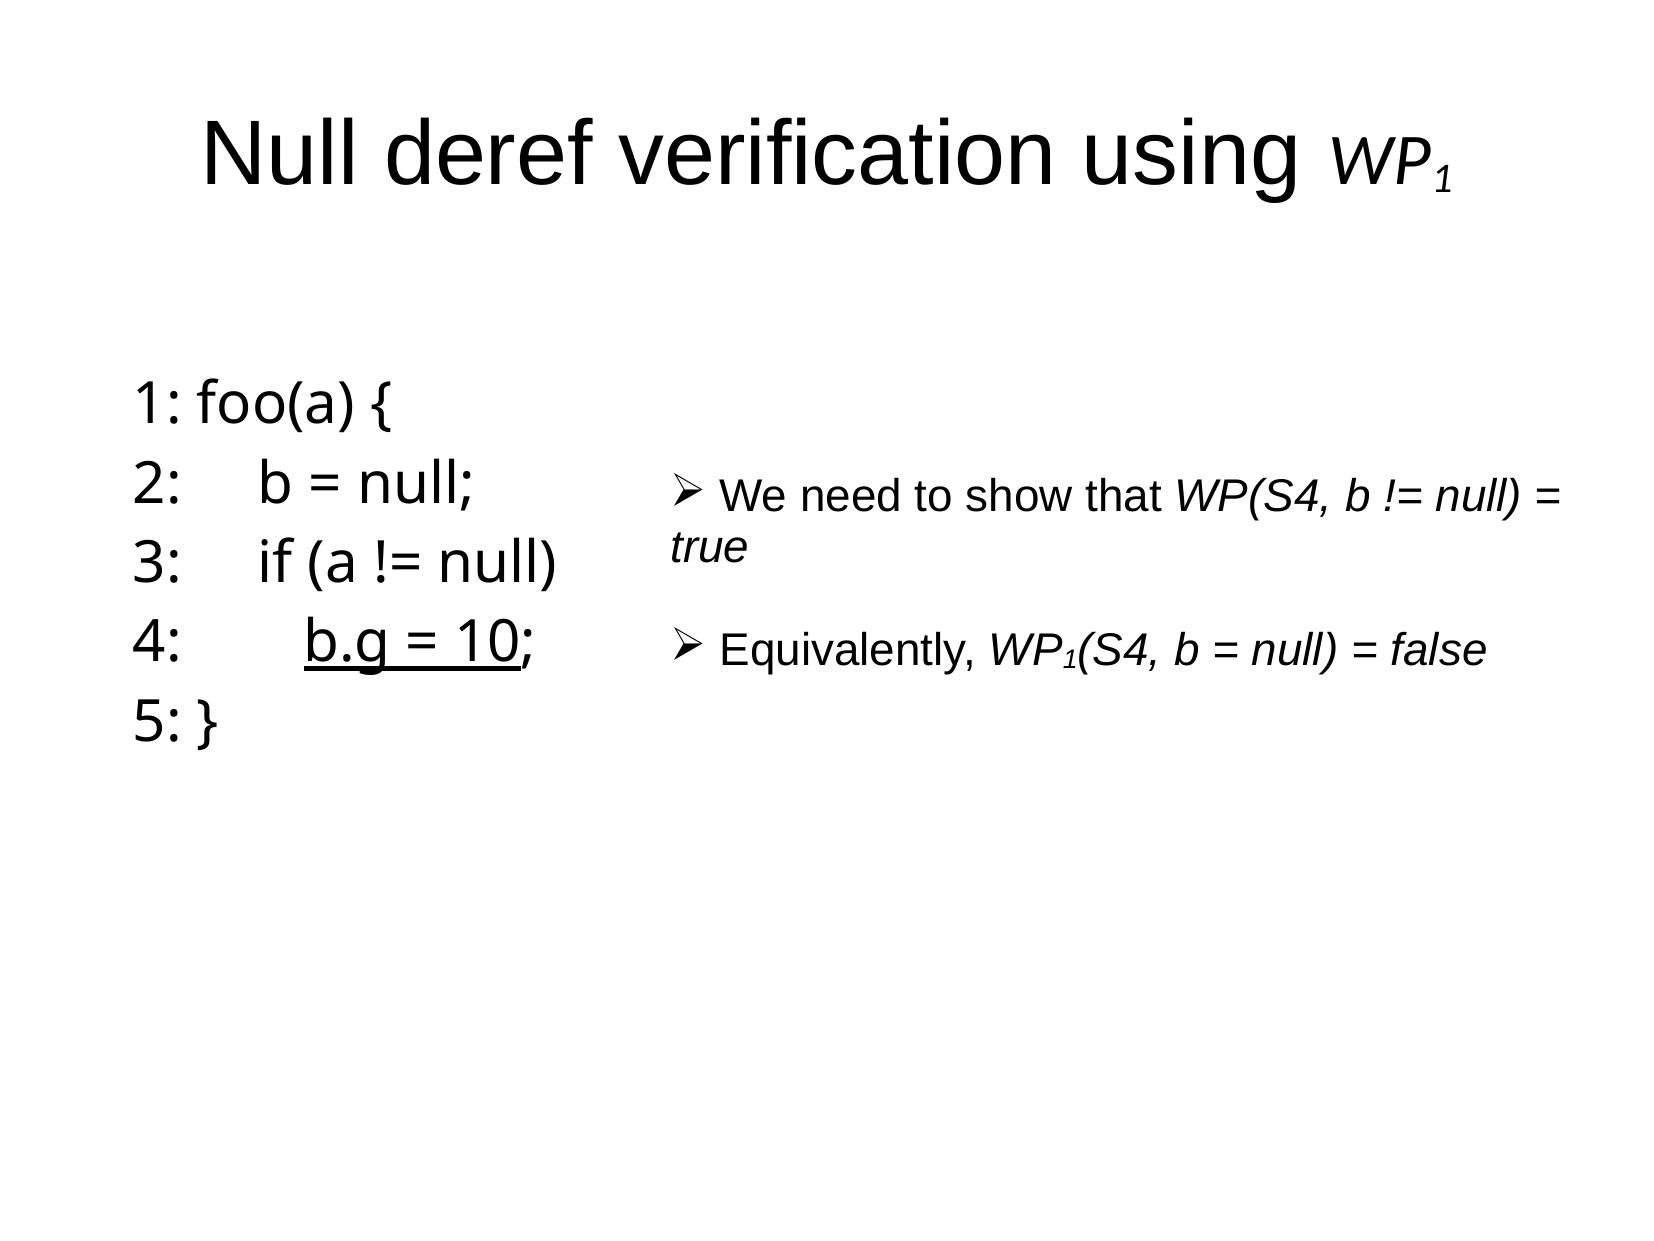

# Null deref verification using WP1
1: foo(a) {
2: b = null;
3: if (a != null)
4: b.g = 10;
5: }
 We need to show that WP(S4, b != null) = true
 Equivalently, WP1(S4, b = null) = false